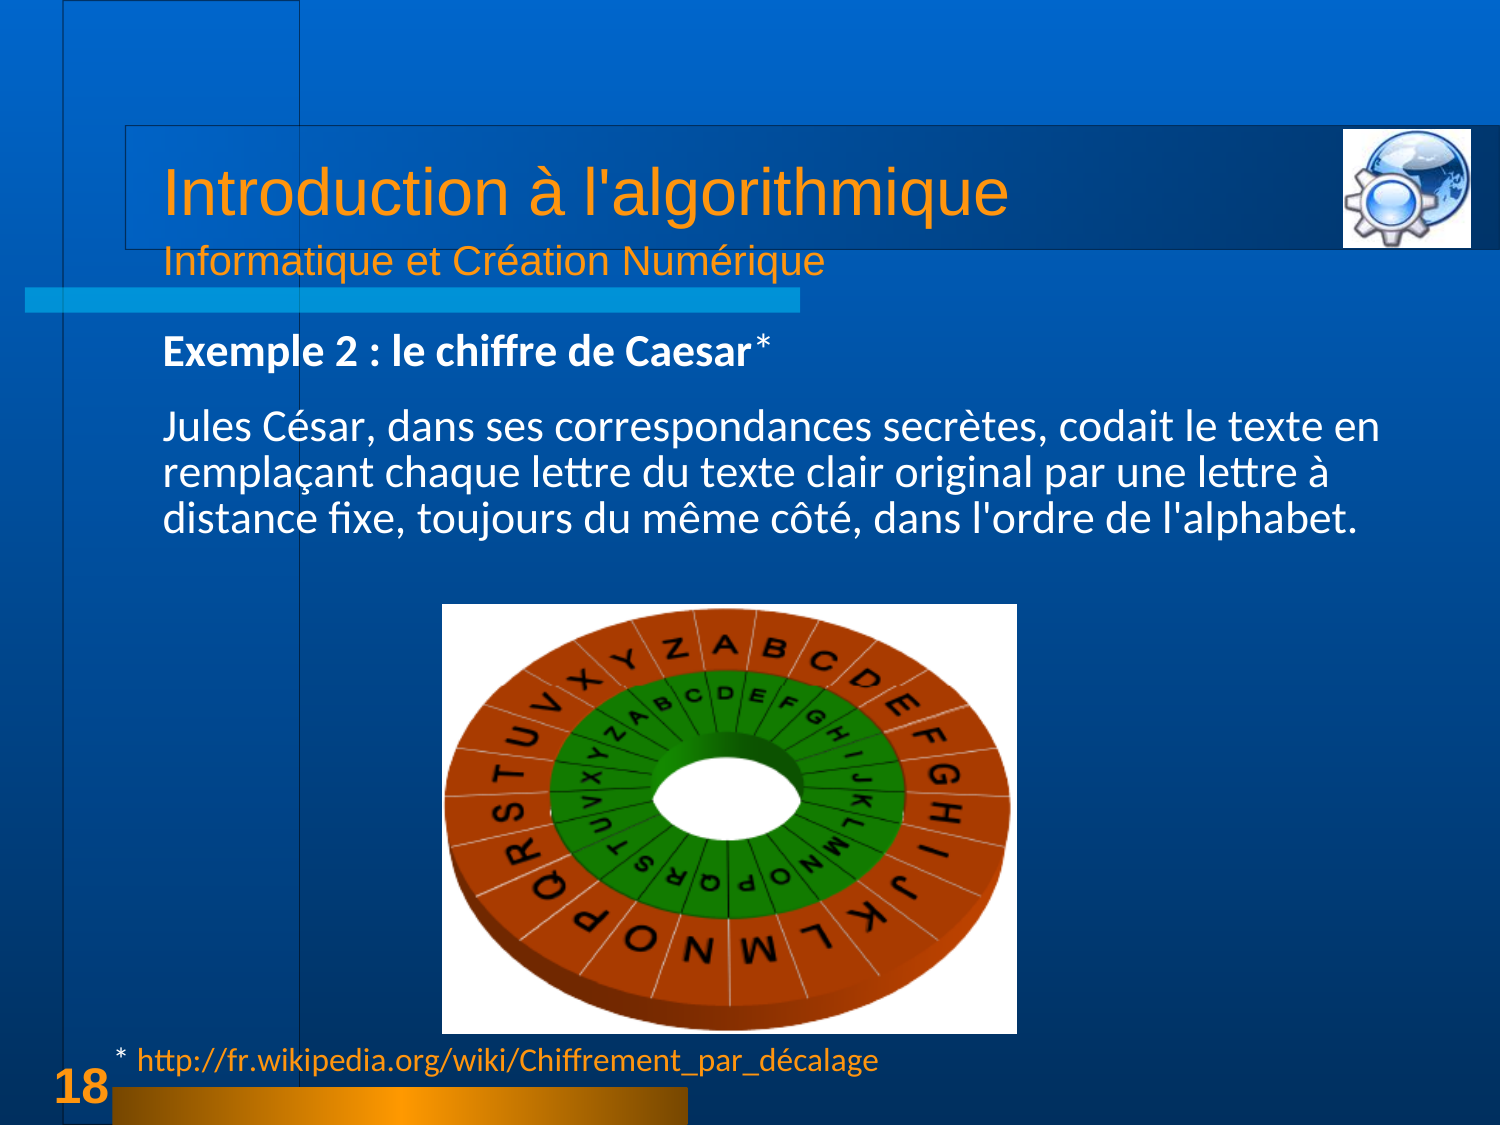

Exemple 2 : le chiffre de Caesar*
Jules César, dans ses correspondances secrètes, codait le texte en remplaçant chaque lettre du texte clair original par une lettre à distance fixe, toujours du même côté, dans l'ordre de l'alphabet.
* http://fr.wikipedia.org/wiki/Chiffrement_par_décalage